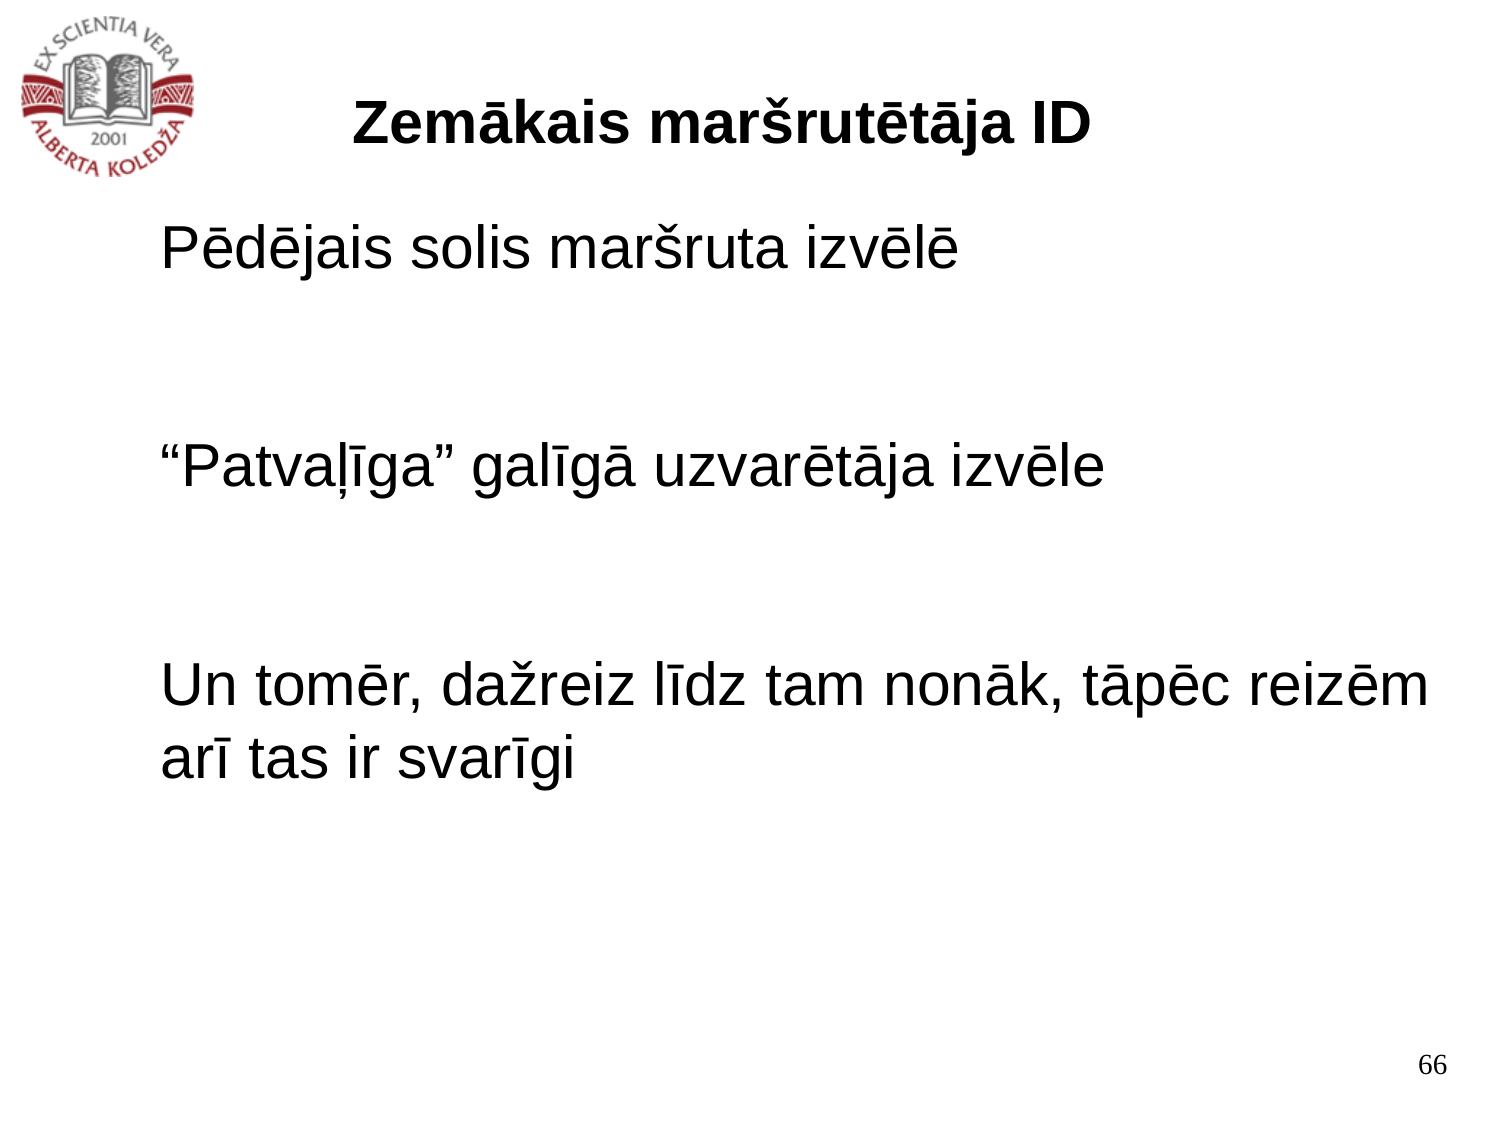

# Zemākais maršrutētāja ID
Pēdējais solis maršruta izvēlē
“Patvaļīga” galīgā uzvarētāja izvēle
Un tomēr, dažreiz līdz tam nonāk, tāpēc reizēm arī tas ir svarīgi